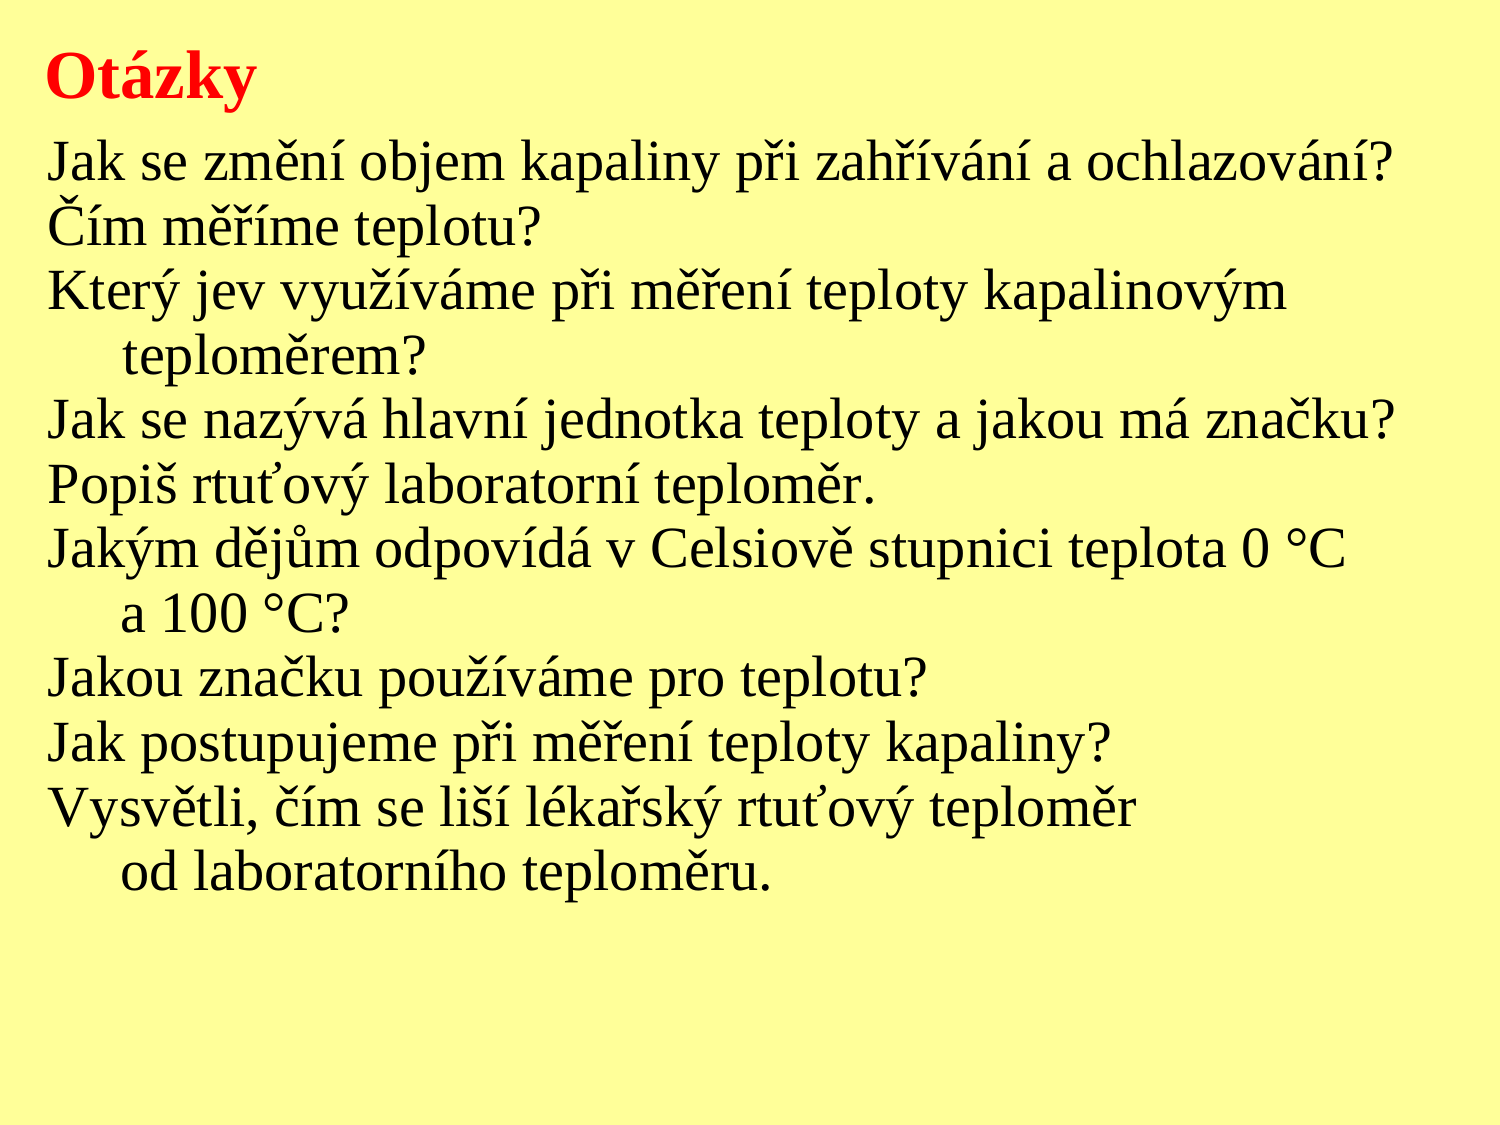

Otázky
Jak se změní objem kapaliny při zahřívání a ochlazování?
Čím měříme teplotu?
Který jev využíváme při měření teploty kapalinovým teploměrem?
Jak se nazývá hlavní jednotka teploty a jakou má značku?
Popiš rtuťový laboratorní teploměr.
Jakým dějům odpovídá v Celsiově stupnici teplota 0 °C
 a 100 °C?
Jakou značku používáme pro teplotu?
Jak postupujeme při měření teploty kapaliny?
Vysvětli, čím se liší lékařský rtuťový teploměr
 od laboratorního teploměru.